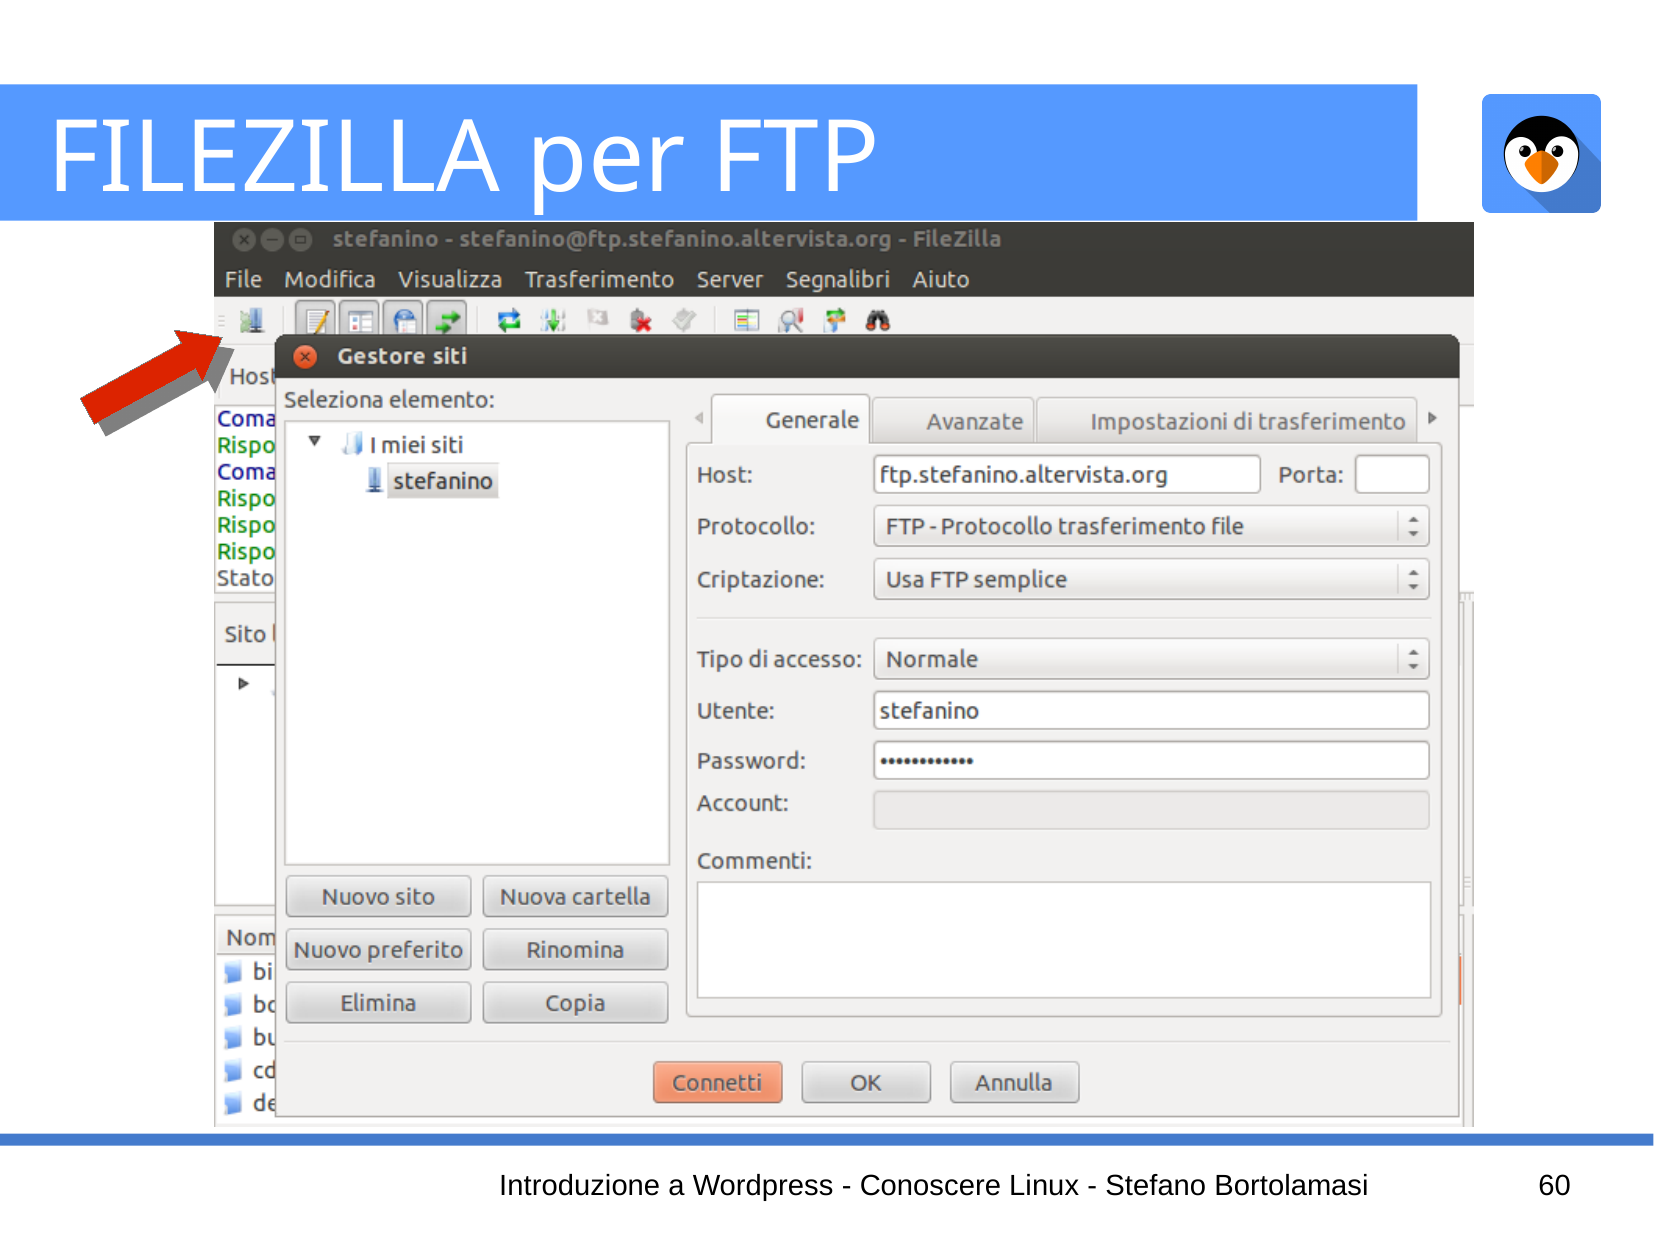

# FILEZILLA per FTP
Introduzione a Wordpress - Conoscere Linux - Stefano Bortolamasi
60